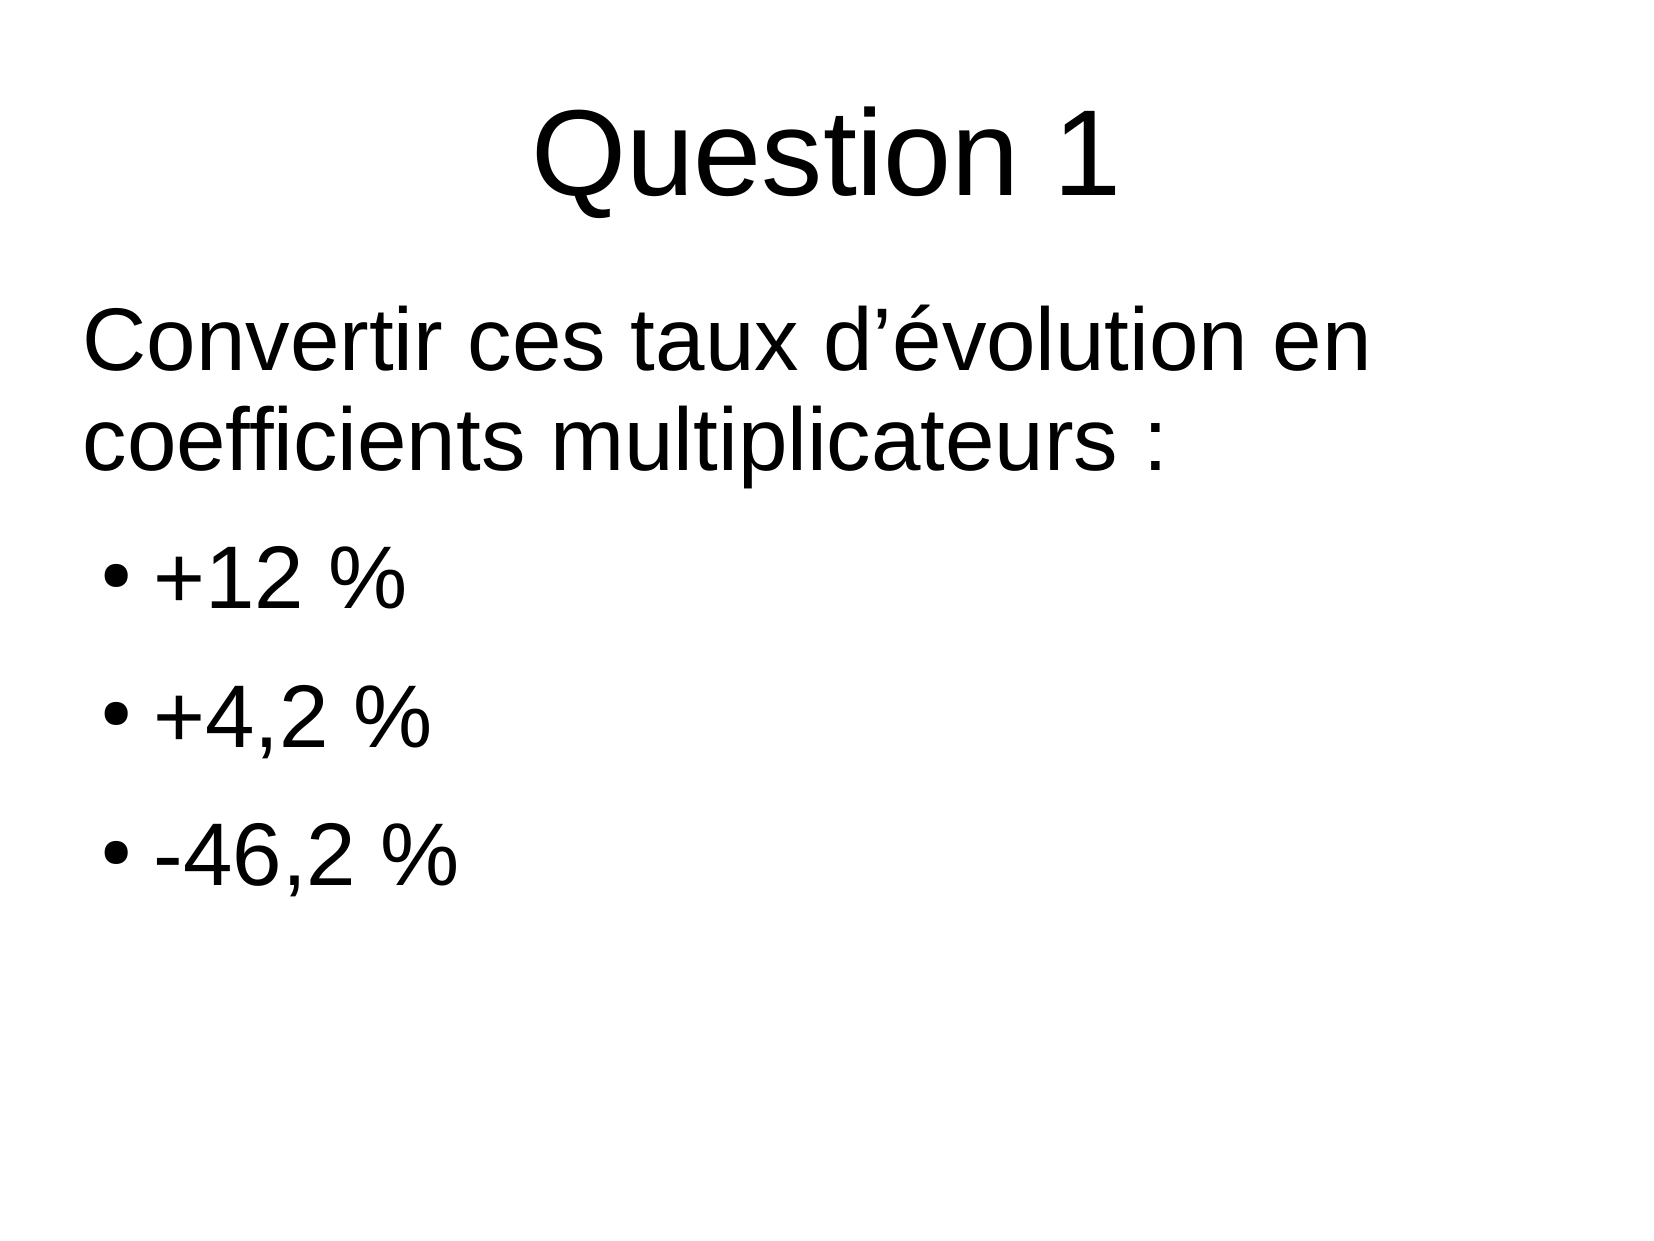

# Question 1
Convertir ces taux d’évolution en coefficients multiplicateurs :
+12 %
+4,2 %
-46,2 %